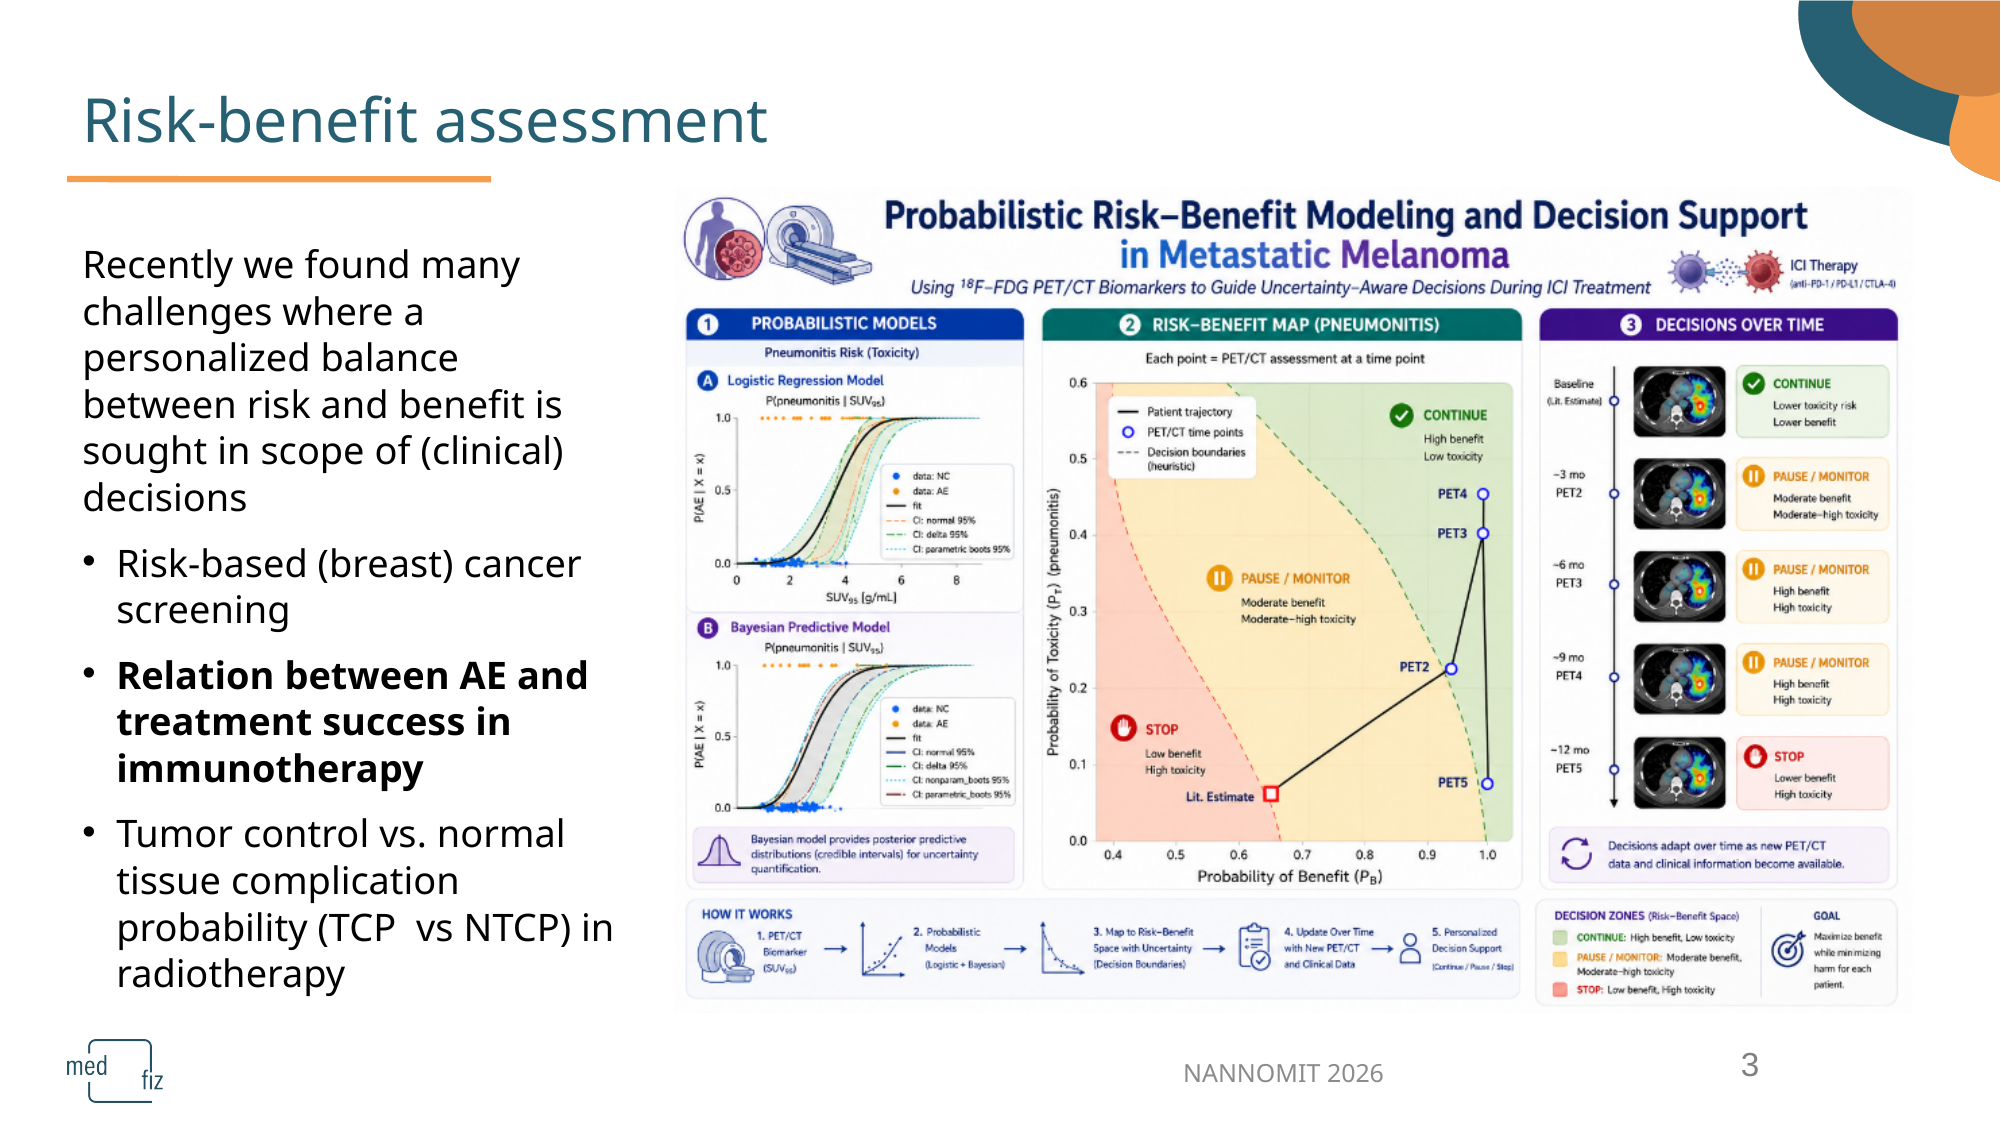

Risk-benefit assessment
# Recently we found many challenges where a personalized balance between risk and benefit is sought in scope of (clinical) decisions
Risk-based (breast) cancer screening
Relation between AE and treatment success in immunotherapy
Tumor control vs. normal tissue complication probability (TCP vs NTCP) in radiotherapy